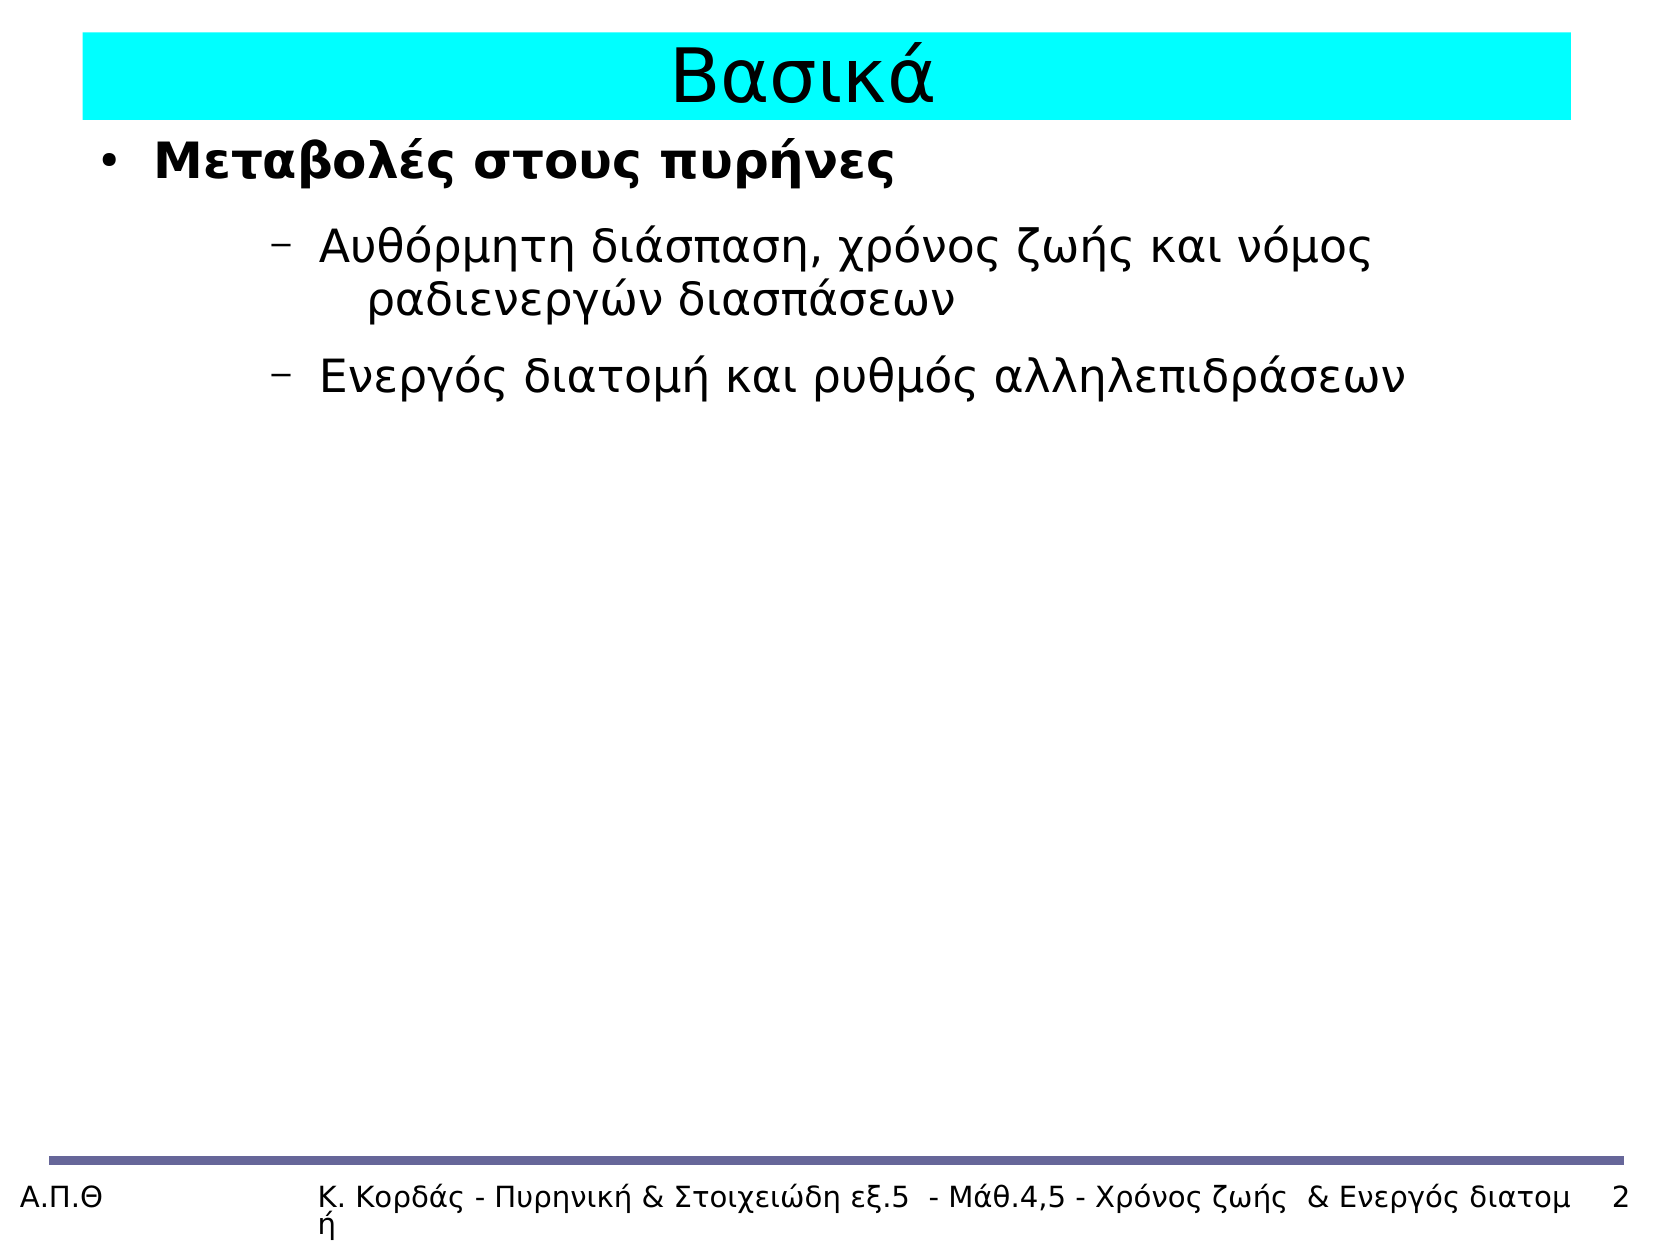

# Βασικά
Μεταβολές στους πυρήνες
Αυθόρμητη διάσπαση, χρόνος ζωής και νόμος ραδιενεργών διασπάσεων
Ενεργός διατομή και ρυθμός αλληλεπιδράσεων
Α.Π.Θ
Κ. Κορδάς - Πυρηνική & Στοιχειώδη εξ.5 - Μάθ.4,5 - Χρόνος ζωής & Ενεργός διατομή
2